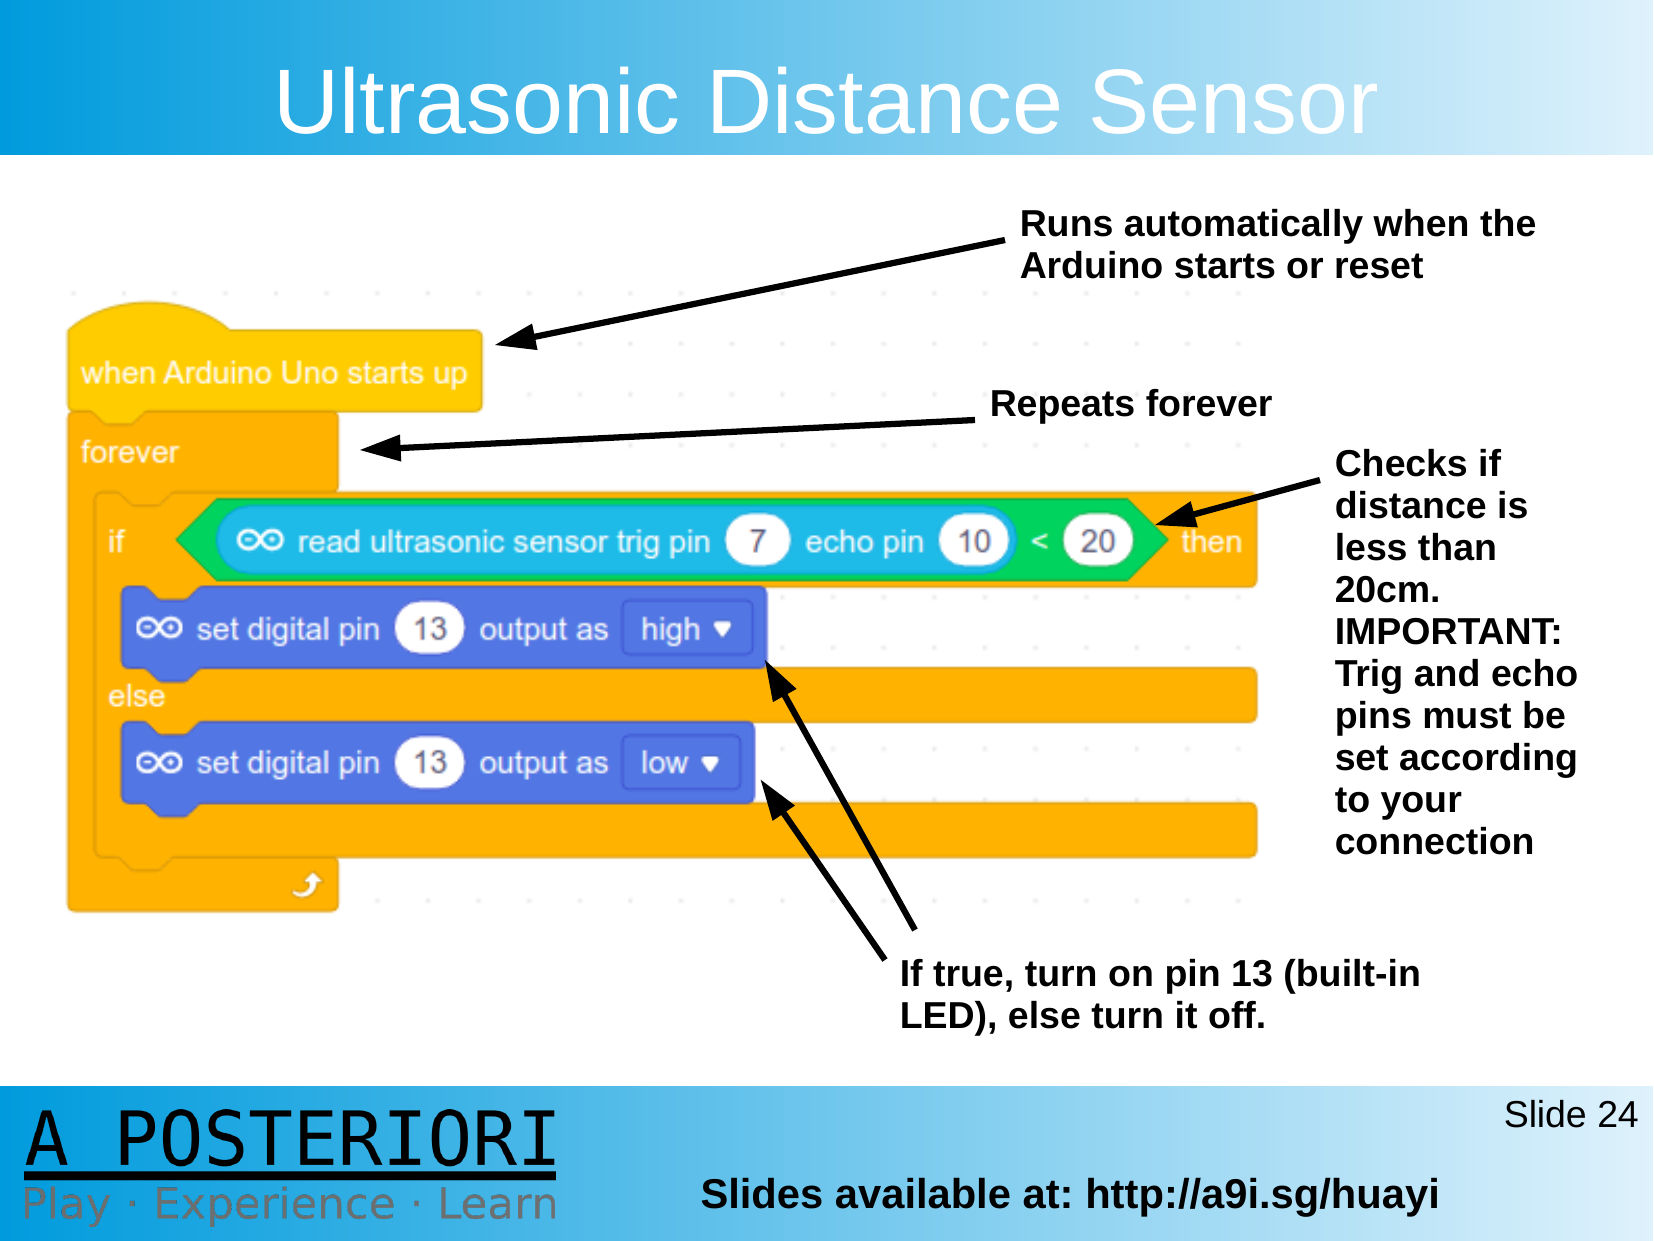

# Ultrasonic Distance Sensor
Runs automatically when the Arduino starts or reset
Repeats forever
Checks if distance is less than 20cm. IMPORTANT: Trig and echo pins must be set according to your connection
If true, turn on pin 13 (built-in LED), else turn it off.